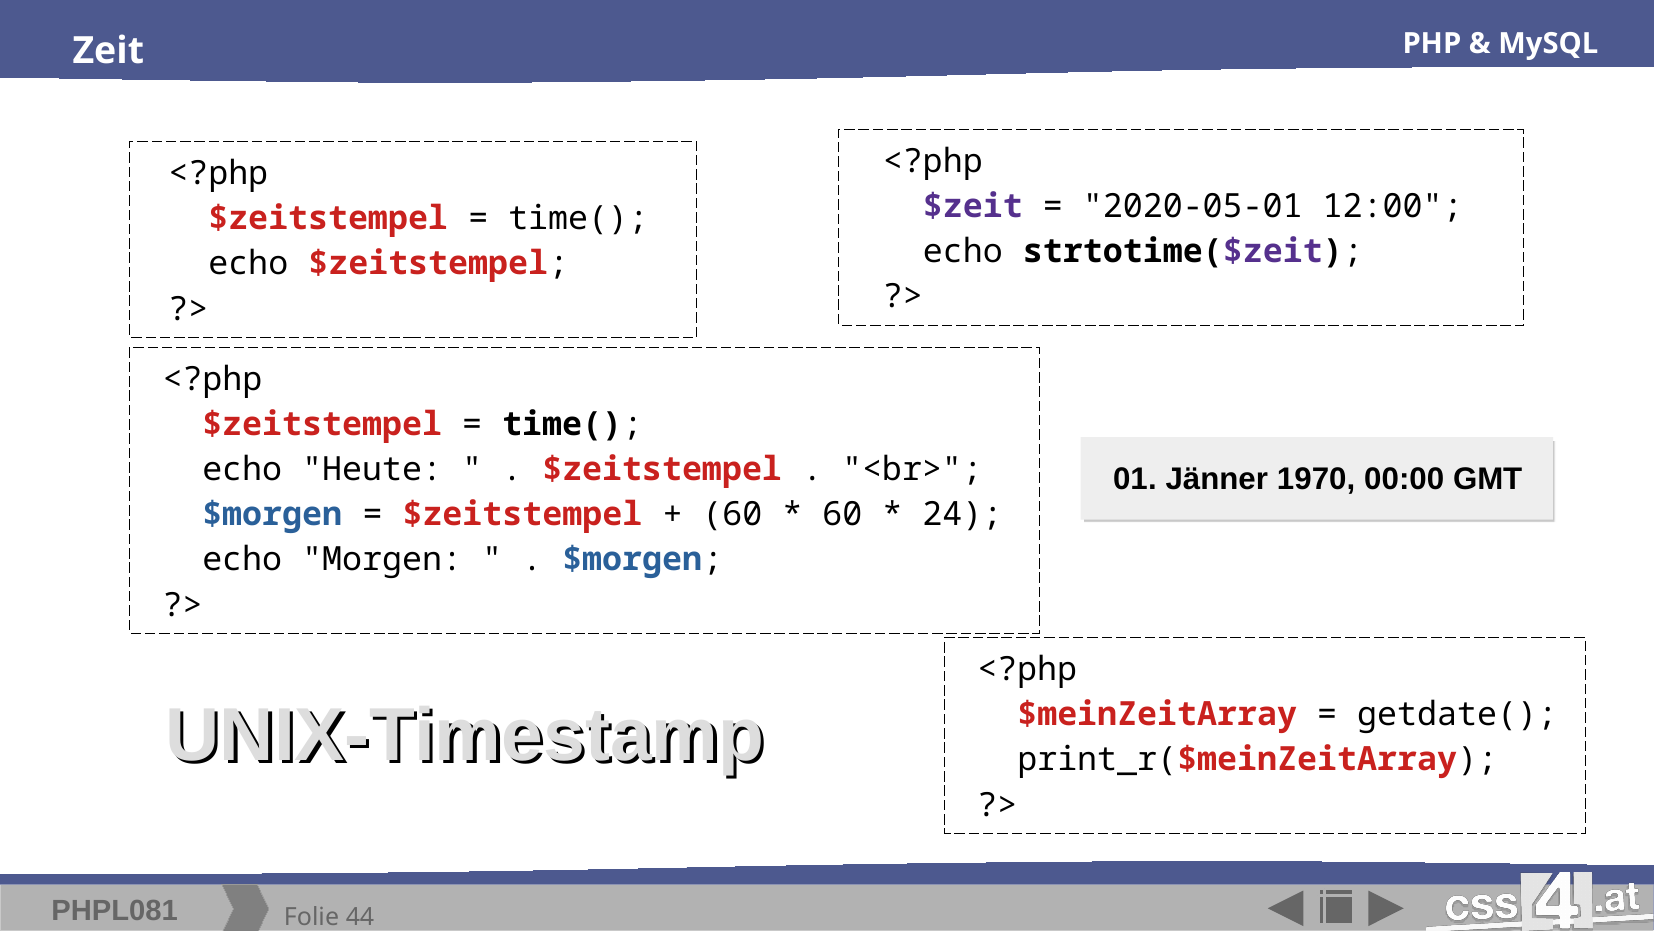

PHP & MySQL
Zeit
<?php
 $zeit = "2020-05-01 12:00";
 echo strtotime($zeit);
?>
<?php
 $zeitstempel = time();
 echo $zeitstempel;
?>
<?php
 $zeitstempel = time();
 echo "Heute: " . $zeitstempel . "<br>";
 $morgen = $zeitstempel + (60 * 60 * 24);
 echo "Morgen: " . $morgen;
?>
01. Jänner 1970, 00:00 GMT
<?php
 $meinZeitArray = getdate();
 print_r($meinZeitArray);
?>
UNIX-Timestamp
PHPL081
Folie